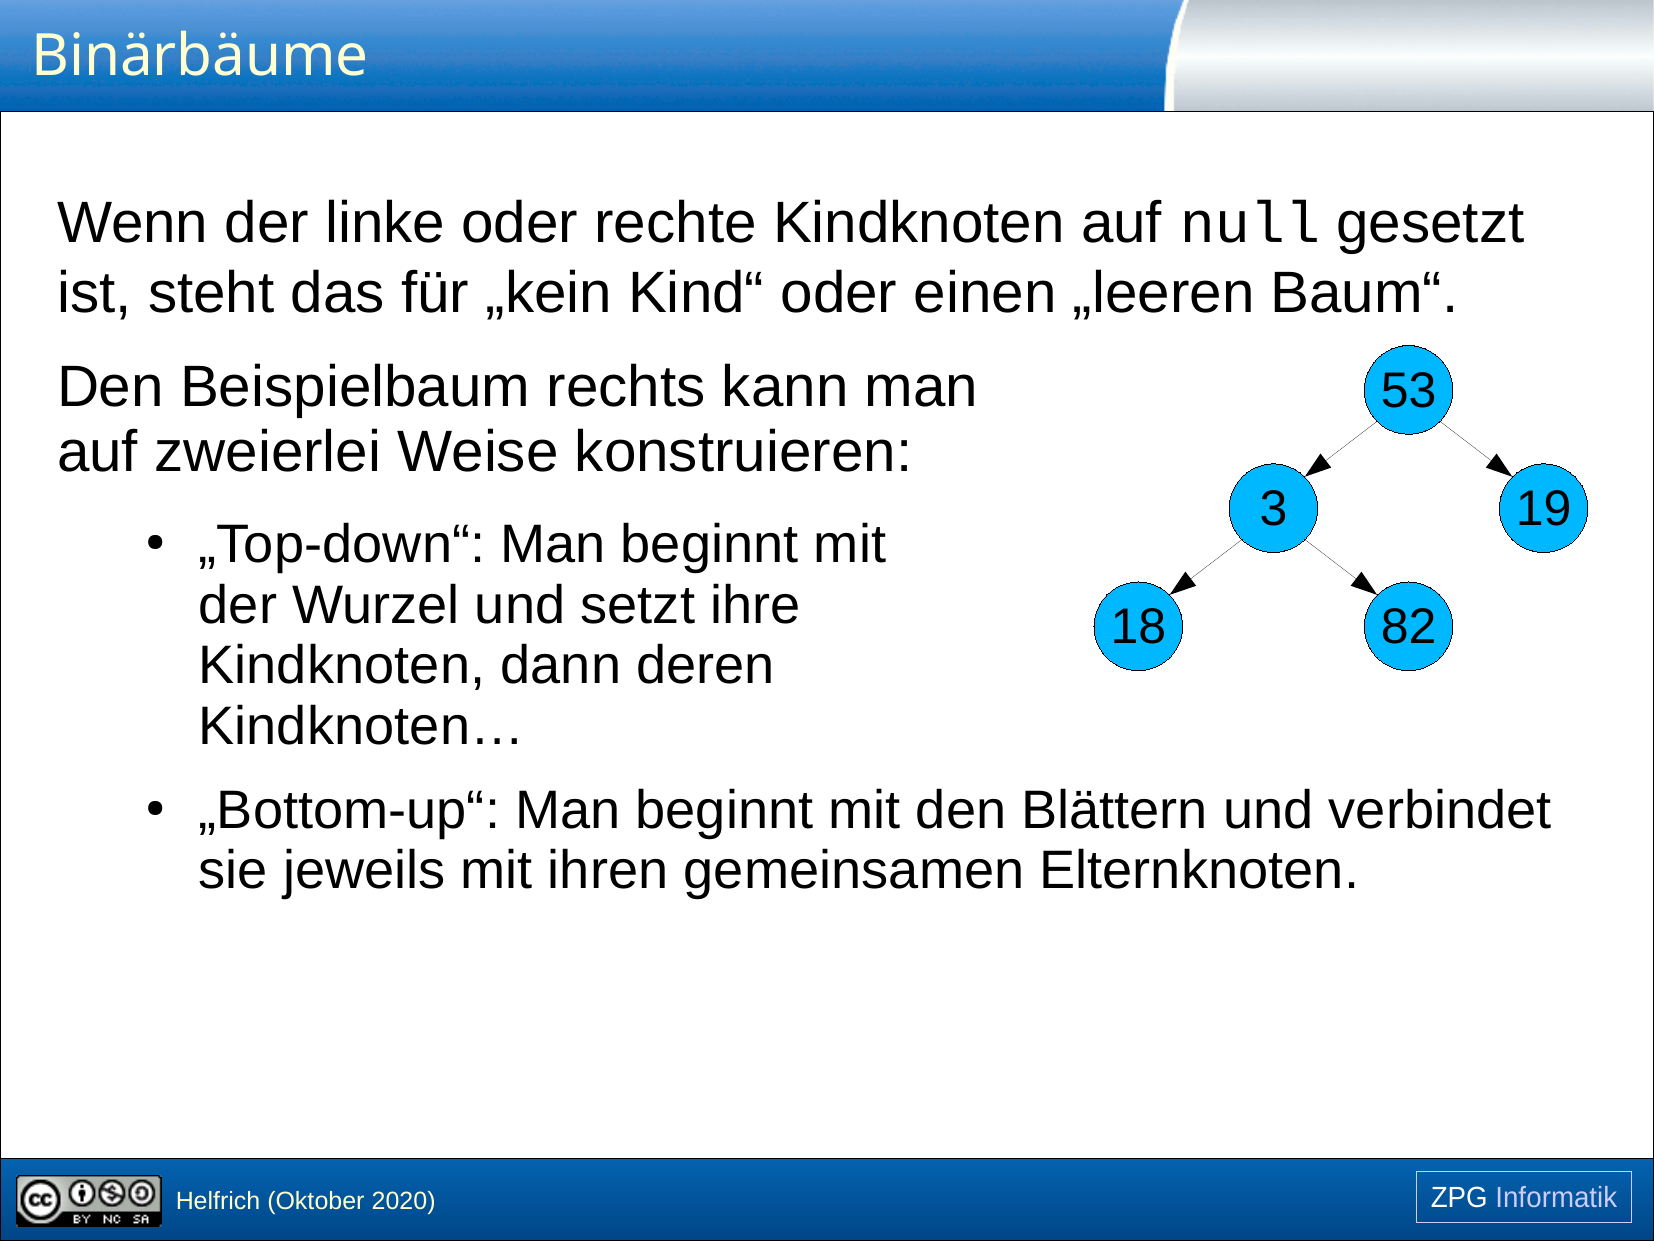

# Binärbäume
Wenn der linke oder rechte Kindknoten auf null gesetzt ist, steht das für „kein Kind“ oder einen „leeren Baum“.
Den Beispielbaum rechts kann man
auf zweierlei Weise konstruieren:
„Top-down“: Man beginnt mit
der Wurzel und setzt ihre
Kindknoten, dann deren
Kindknoten…
„Bottom-up“: Man beginnt mit den Blättern und verbindet sie jeweils mit ihren gemeinsamen Elternknoten.
53
3
19
18
82